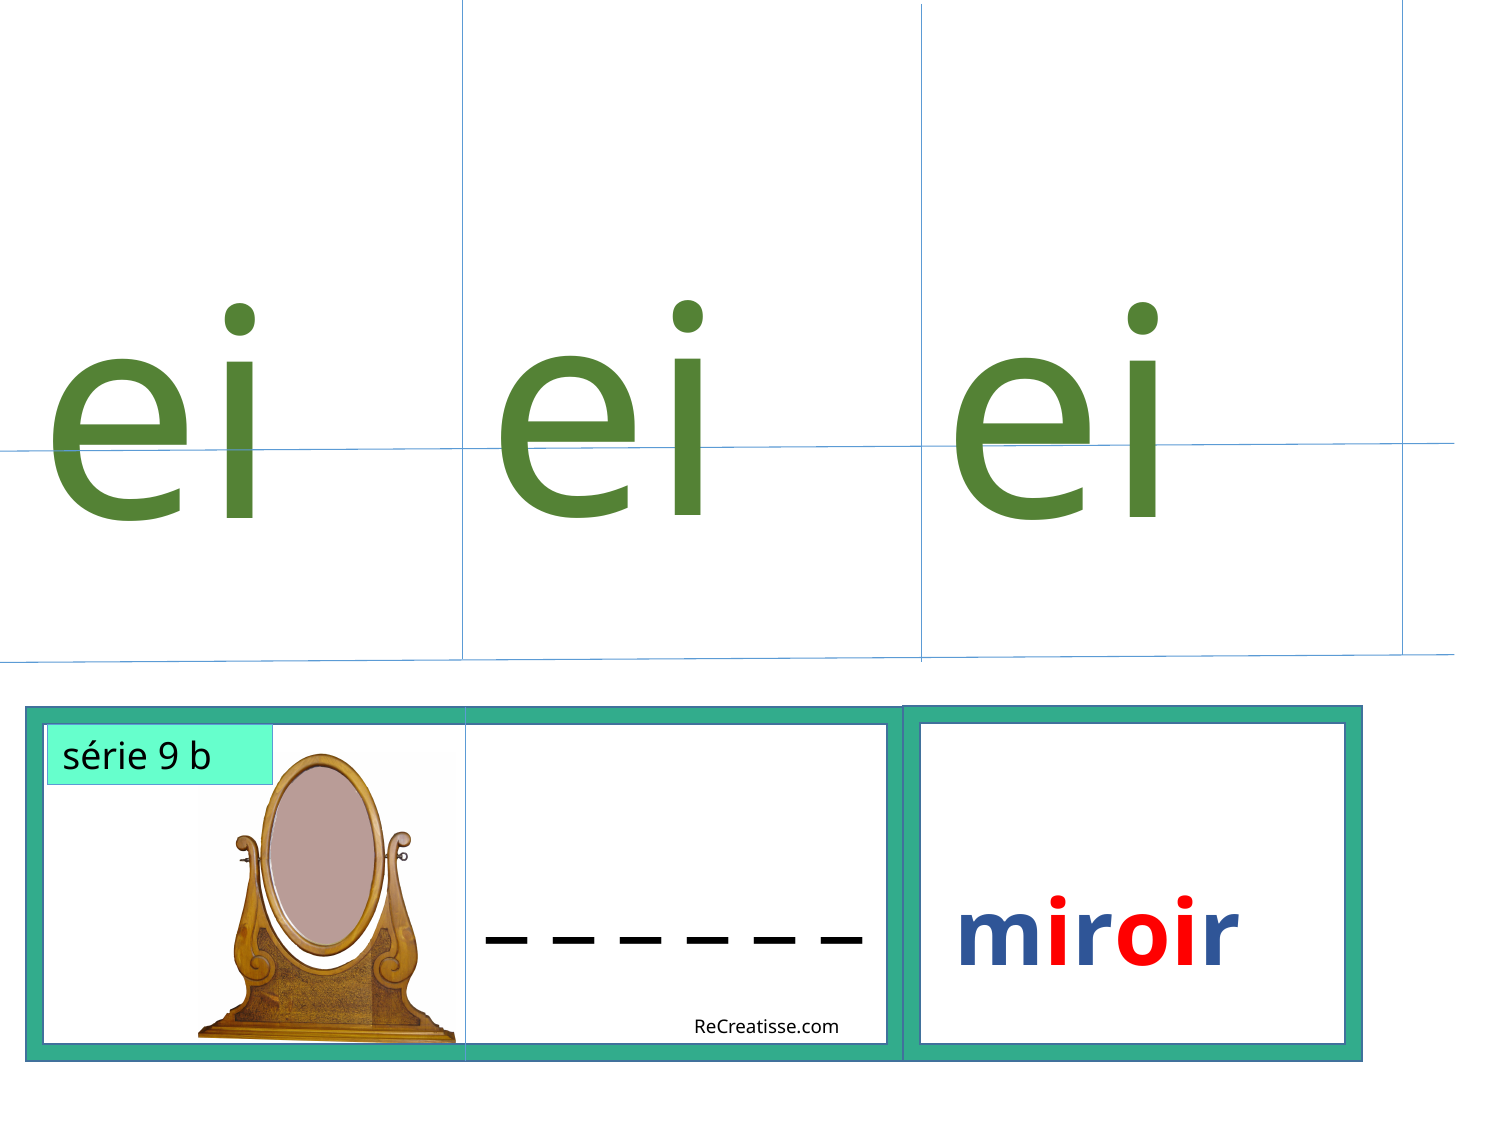

ei
ei
ei
série 9 b
_ _ _ _ _ _
miroir
ReCreatisse.com